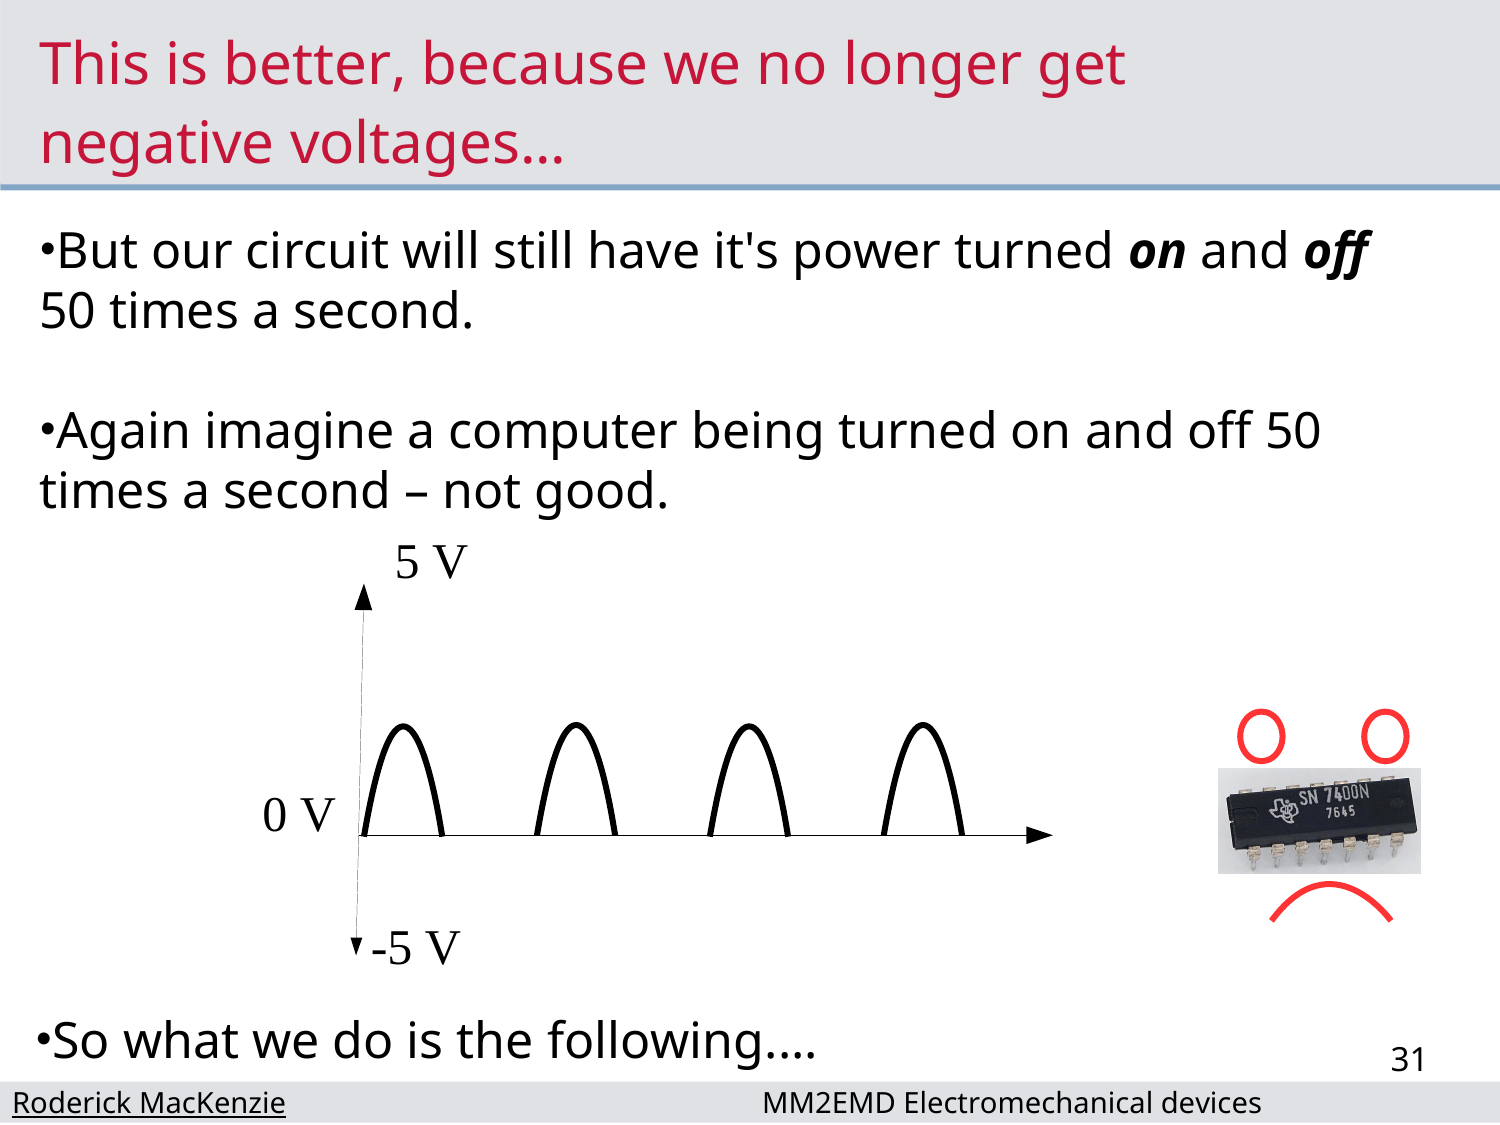

# This is better, because we no longer get negative voltages...
But our circuit will still have it's power turned on and off 50 times a second.
Again imagine a computer being turned on and off 50 times a second – not good.
5 V
0 V
-5 V
So what we do is the following....